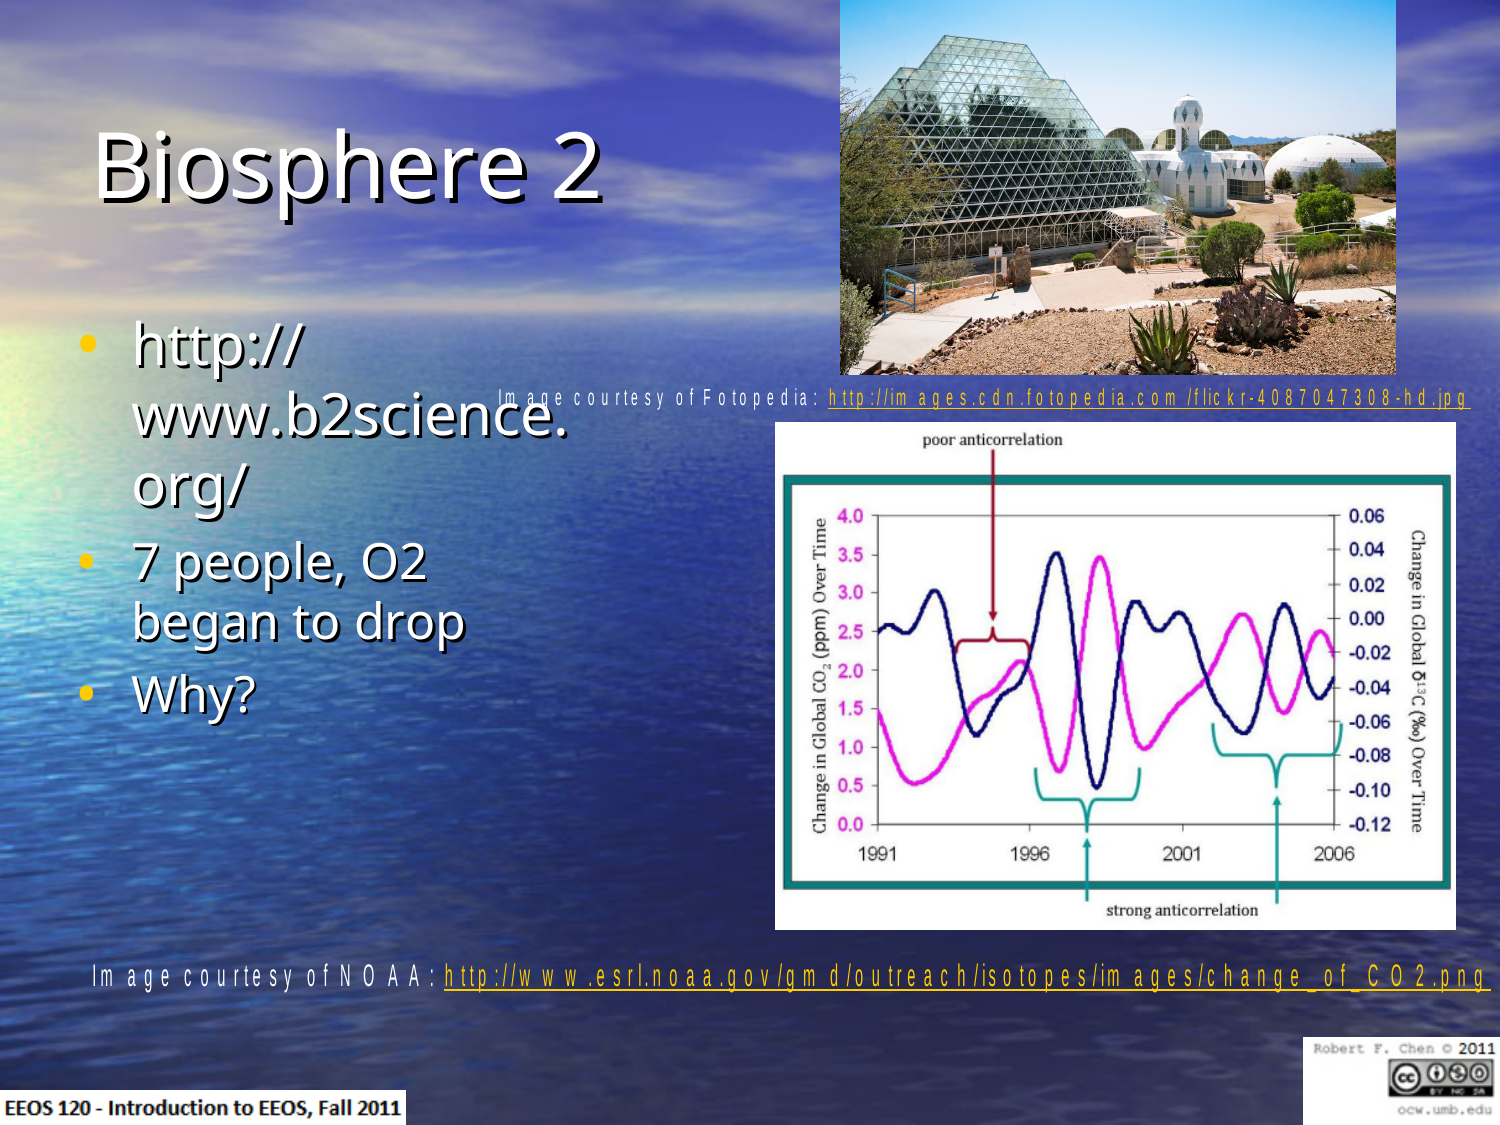

# Biosphere 2
http://www.b2science.org/
7 people, O2 began to drop
Why?